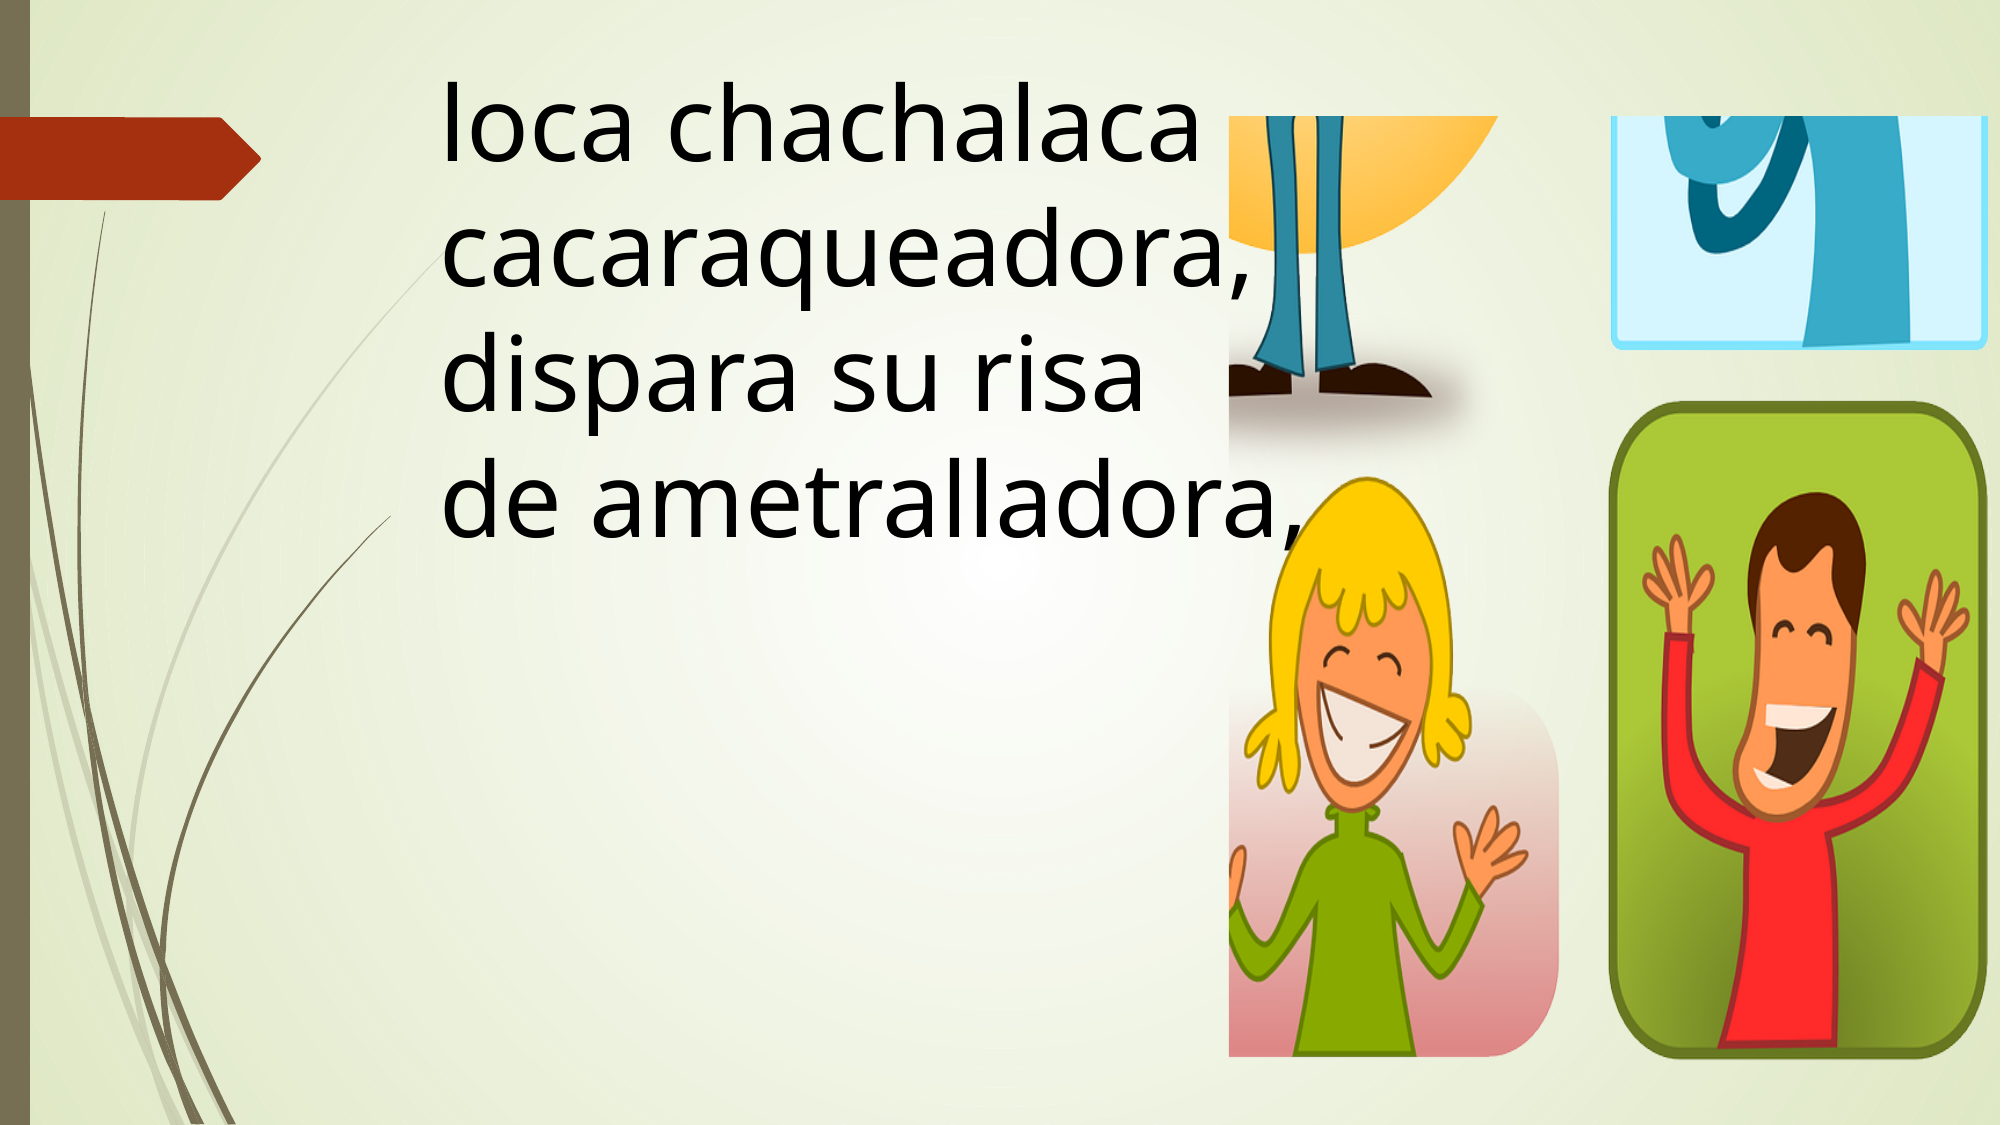

# loca chachalaca cacaraqueadora, dispara su risa de ametralladora,